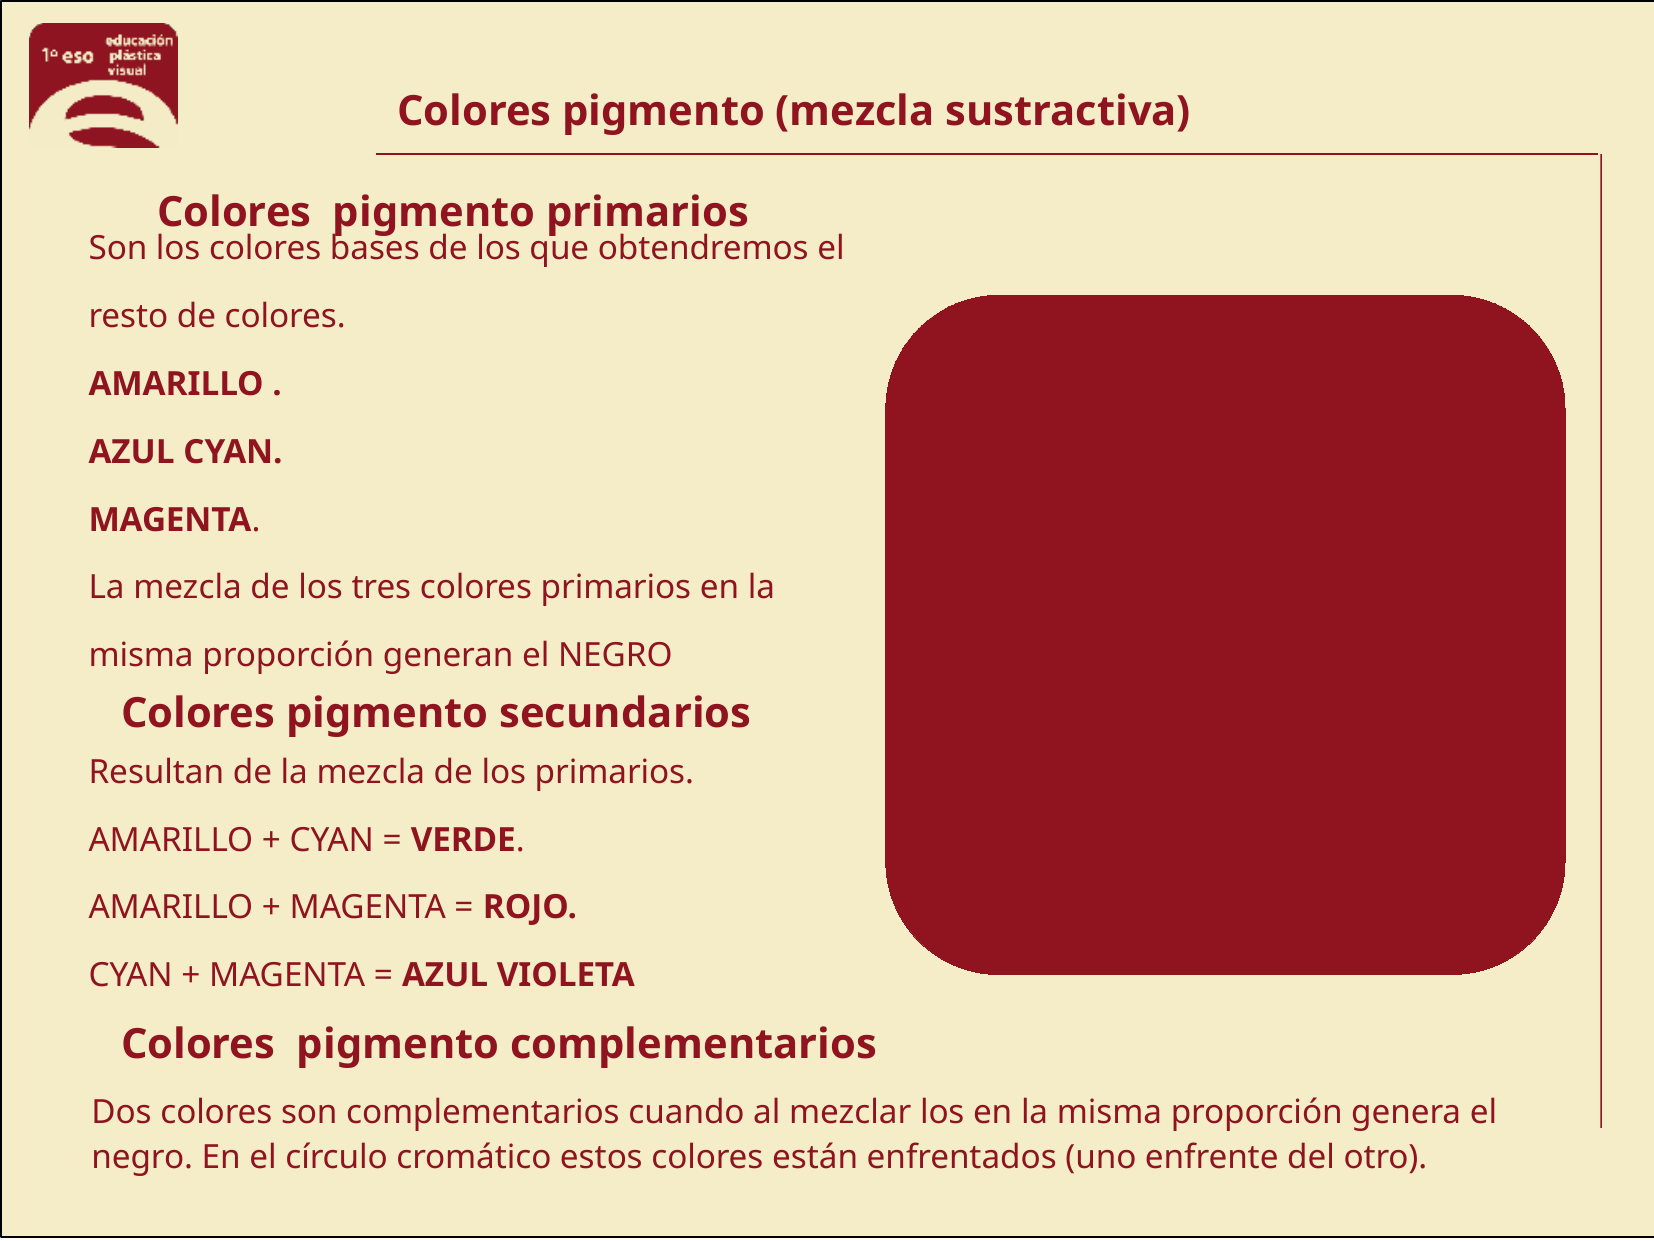

Colores pigmento (mezcla sustractiva)
	Colores pigmento primarios
Son los colores bases de los que obtendremos el resto de colores.
AMARILLO .
AZUL CYAN.
MAGENTA.
La mezcla de los tres colores primarios en la misma proporción generan el NEGRO
#
	Colores pigmento secundarios
Resultan de la mezcla de los primarios.
AMARILLO + CYAN = VERDE.
AMARILLO + MAGENTA = ROJO.
CYAN + MAGENTA = AZUL VIOLETA
	Colores pigmento complementarios
Dos colores son complementarios cuando al mezclar los en la misma proporción genera el negro. En el círculo cromático estos colores están enfrentados (uno enfrente del otro).